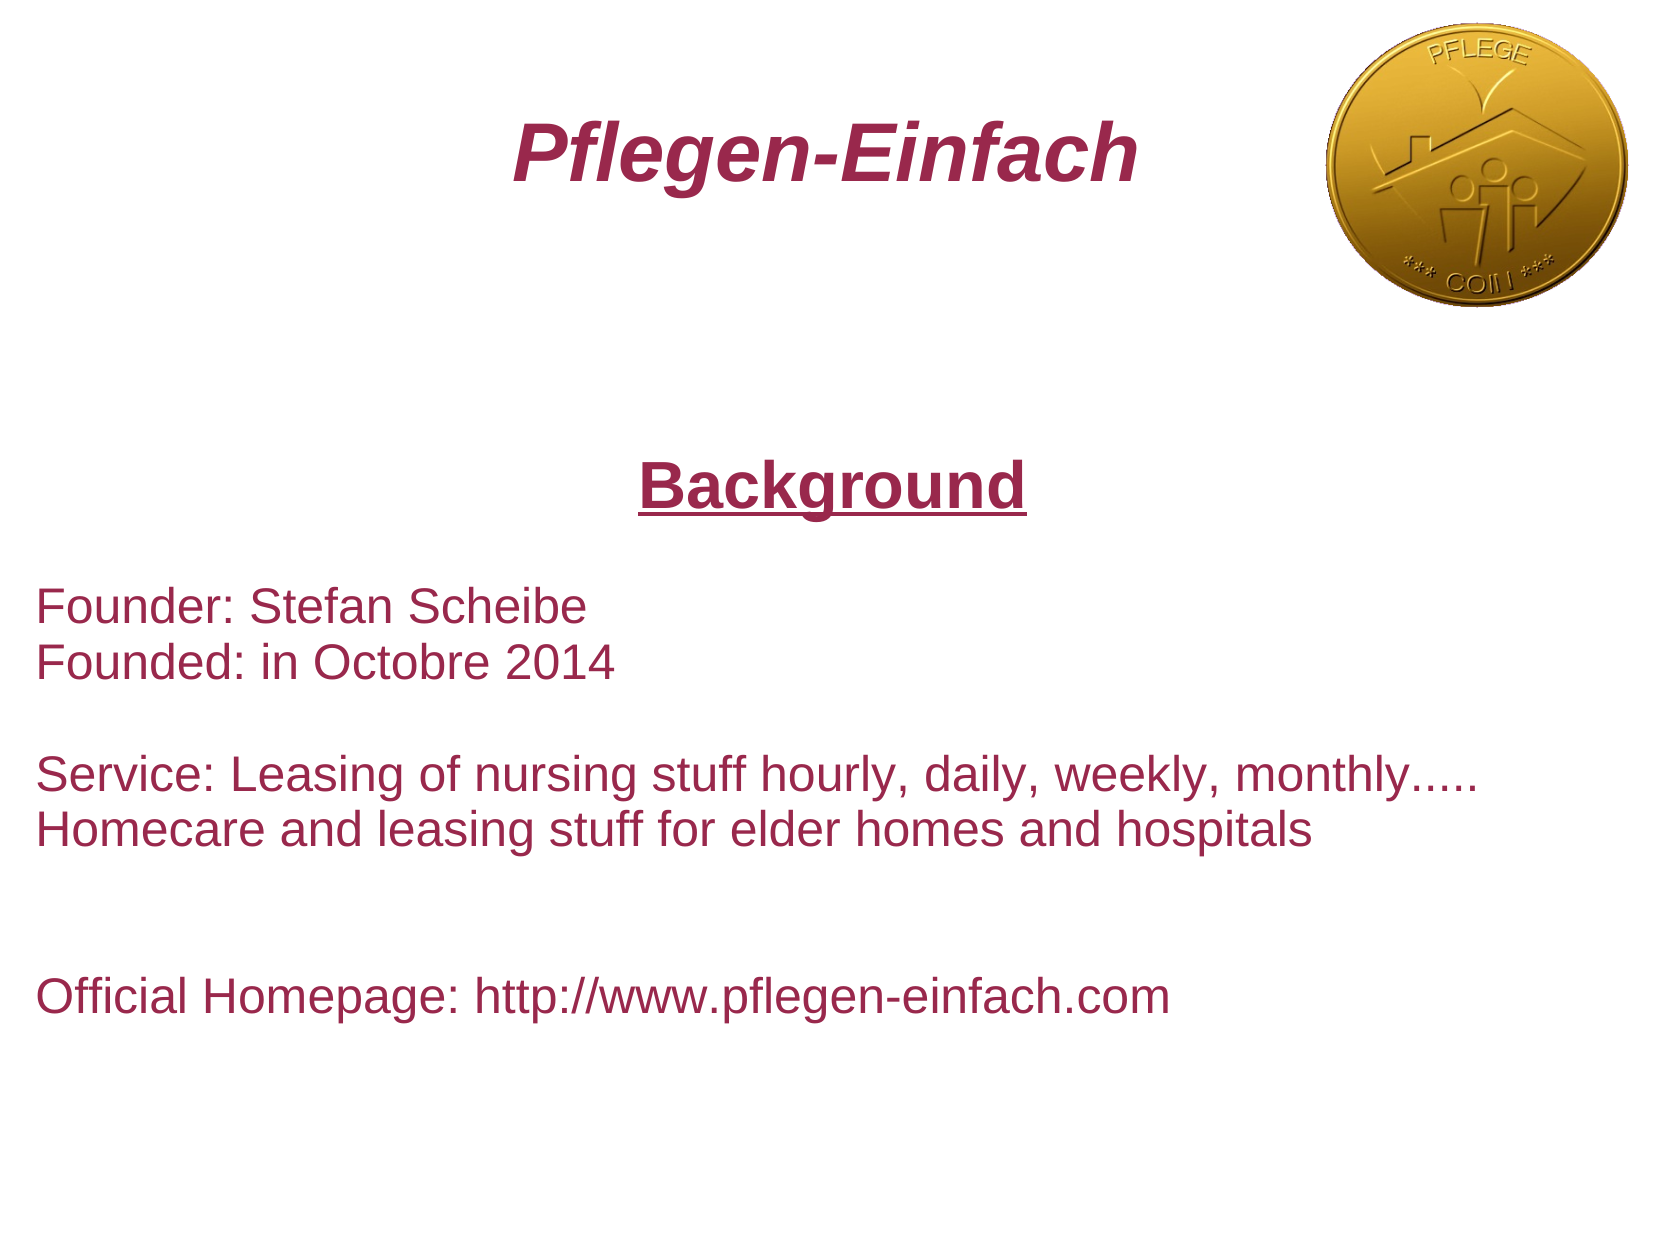

# Pflegen-Einfach
Background
Founder: Stefan Scheibe
Founded: in Octobre 2014
Service: Leasing of nursing stuff hourly, daily, weekly, monthly.....
Homecare and leasing stuff for elder homes and hospitals
Official Homepage: http://www.pflegen-einfach.com